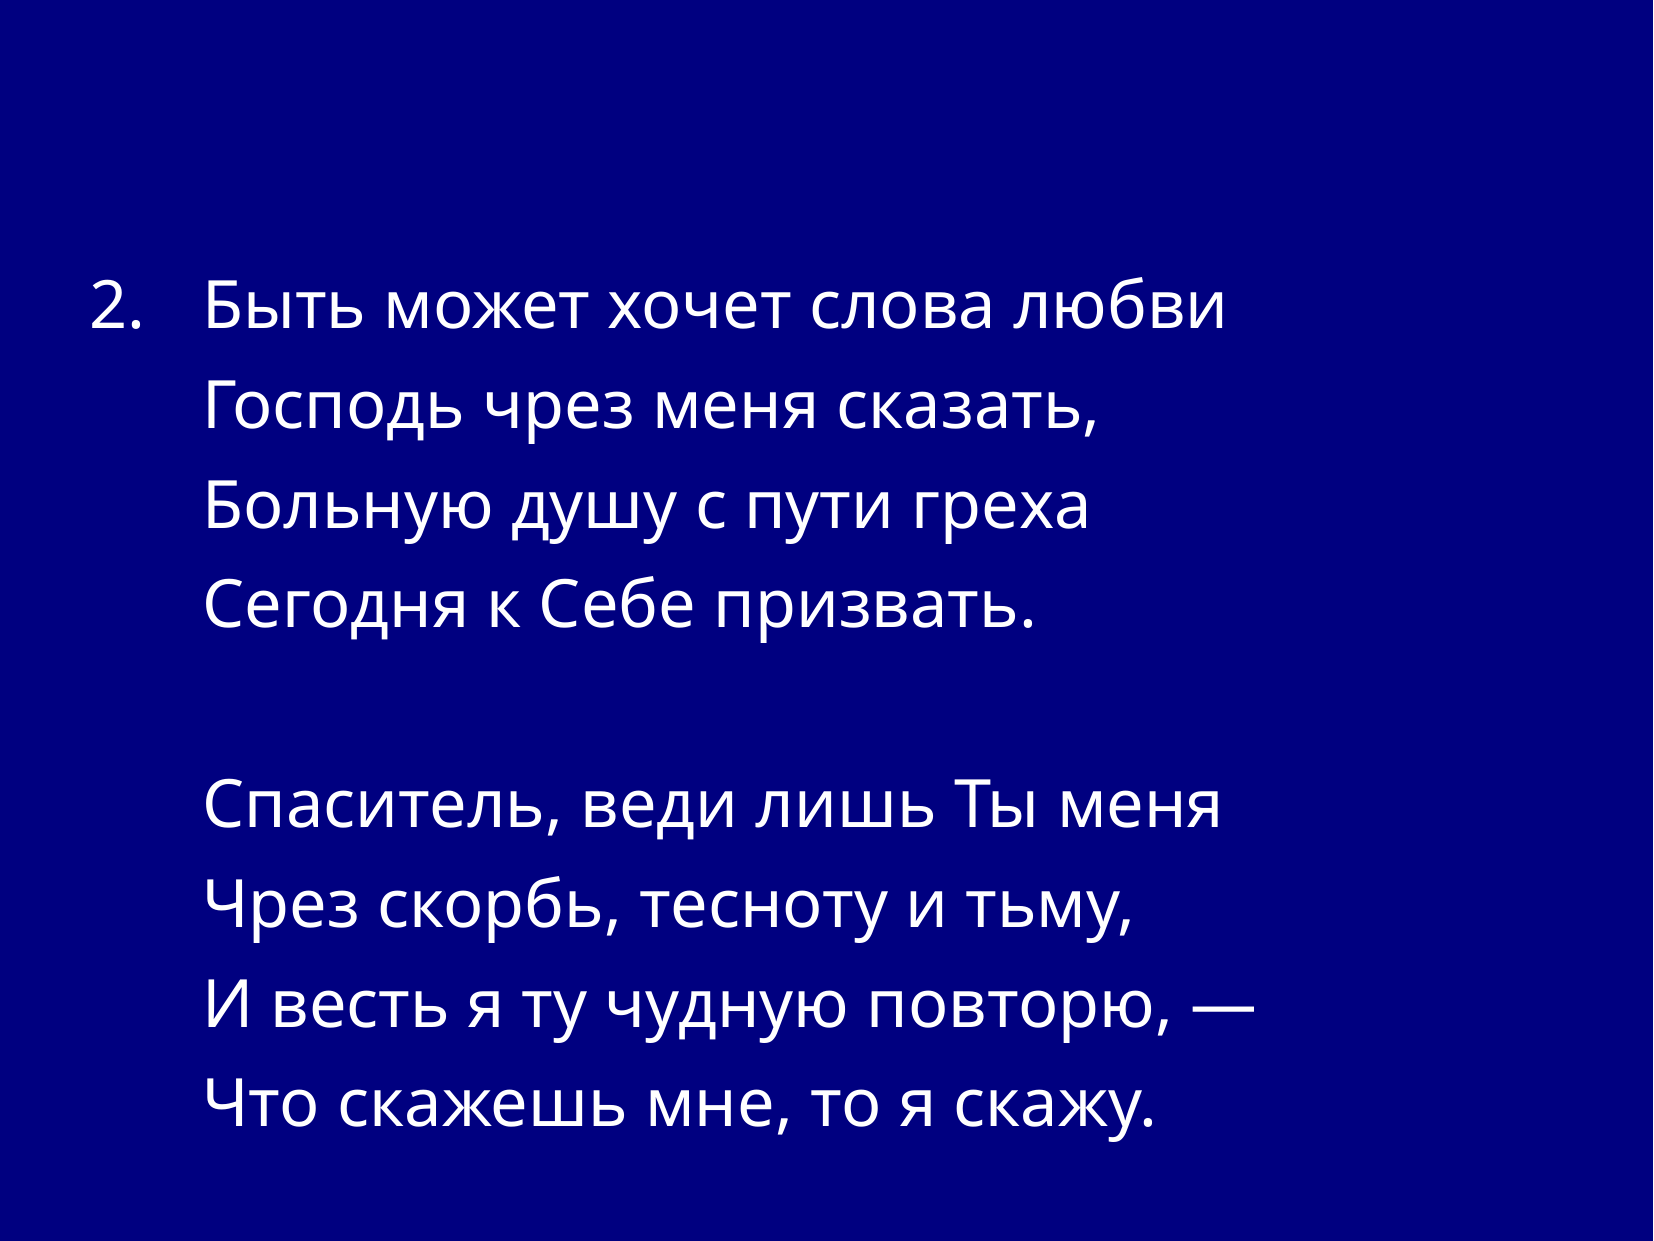

2.	Быть может хочет слова любви
	Господь чрез меня сказать,
	Больную душу с пути греха
	Сегодня к Себе призвать.
	Спаситель, веди лишь Ты меня
	Чрез скорбь, тесноту и тьму,
	И весть я ту чудную повторю, —
	Что скажешь мне, то я скажу.